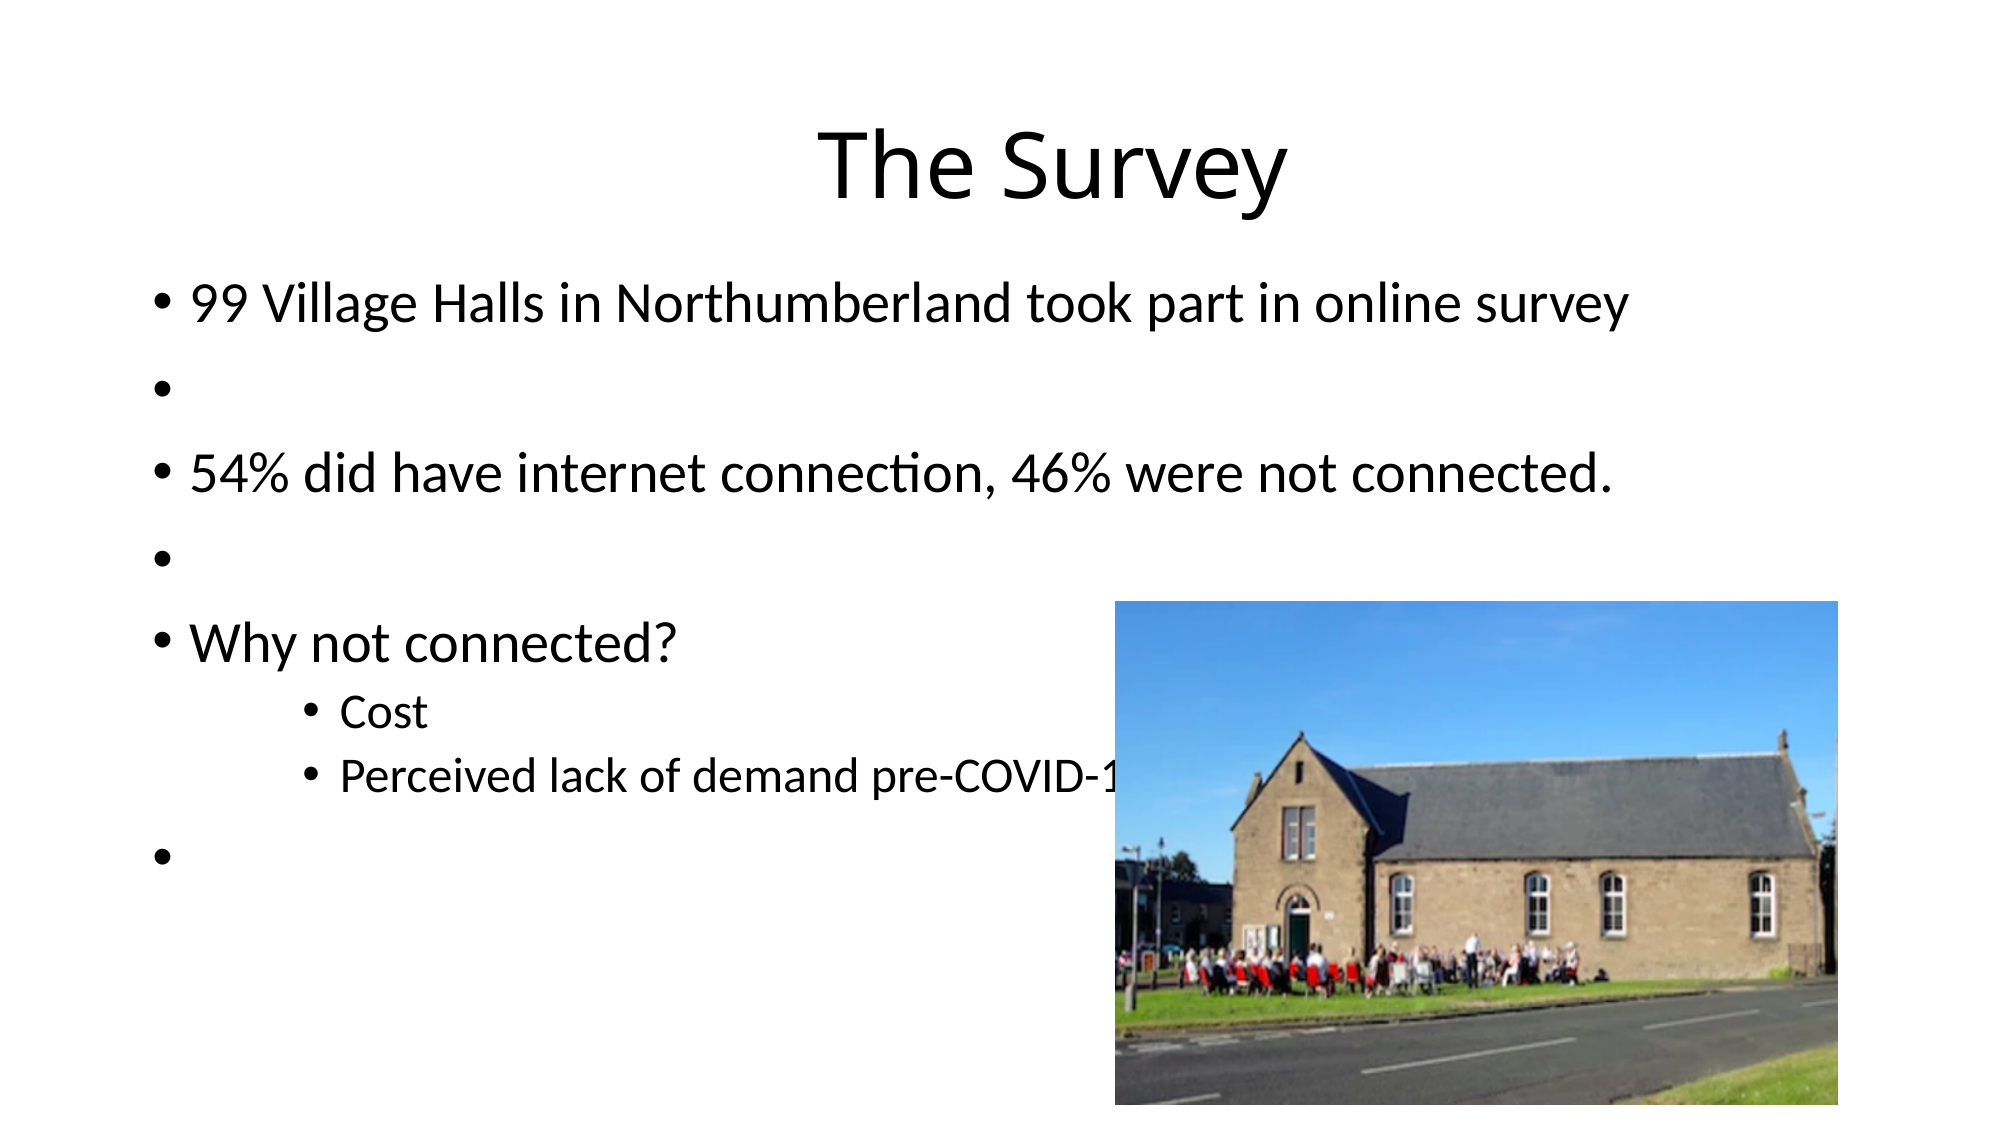

# The Survey
99 Village Halls in Northumberland took part in online survey
54% did have internet connection, 46% were not connected.
Why not connected?
Cost
Perceived lack of demand pre-COVID-19